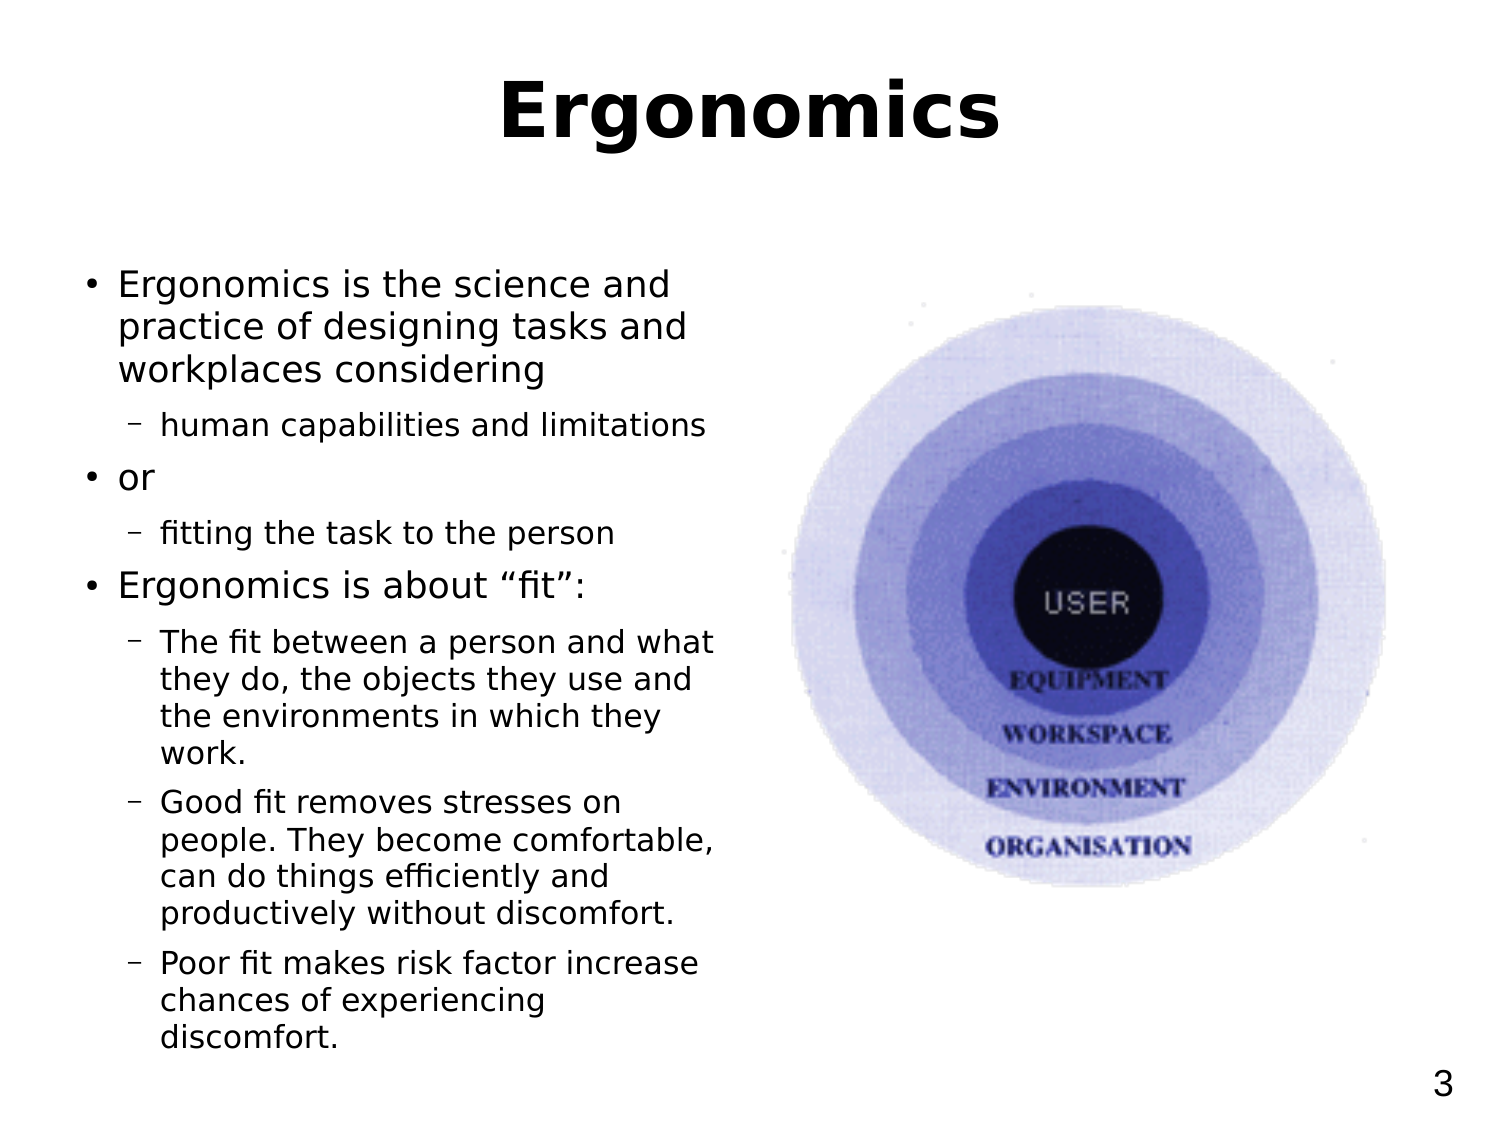

Ergonomics
# Ergonomics is the science and practice of designing tasks and workplaces considering
human capabilities and limitations
or
fitting the task to the person
Ergonomics is about “fit”:
The fit between a person and what they do, the objects they use and the environments in which they work.
Good fit removes stresses on people. They become comfortable, can do things efficiently and productively without discomfort.
Poor fit makes risk factor increase chances of experiencing discomfort.